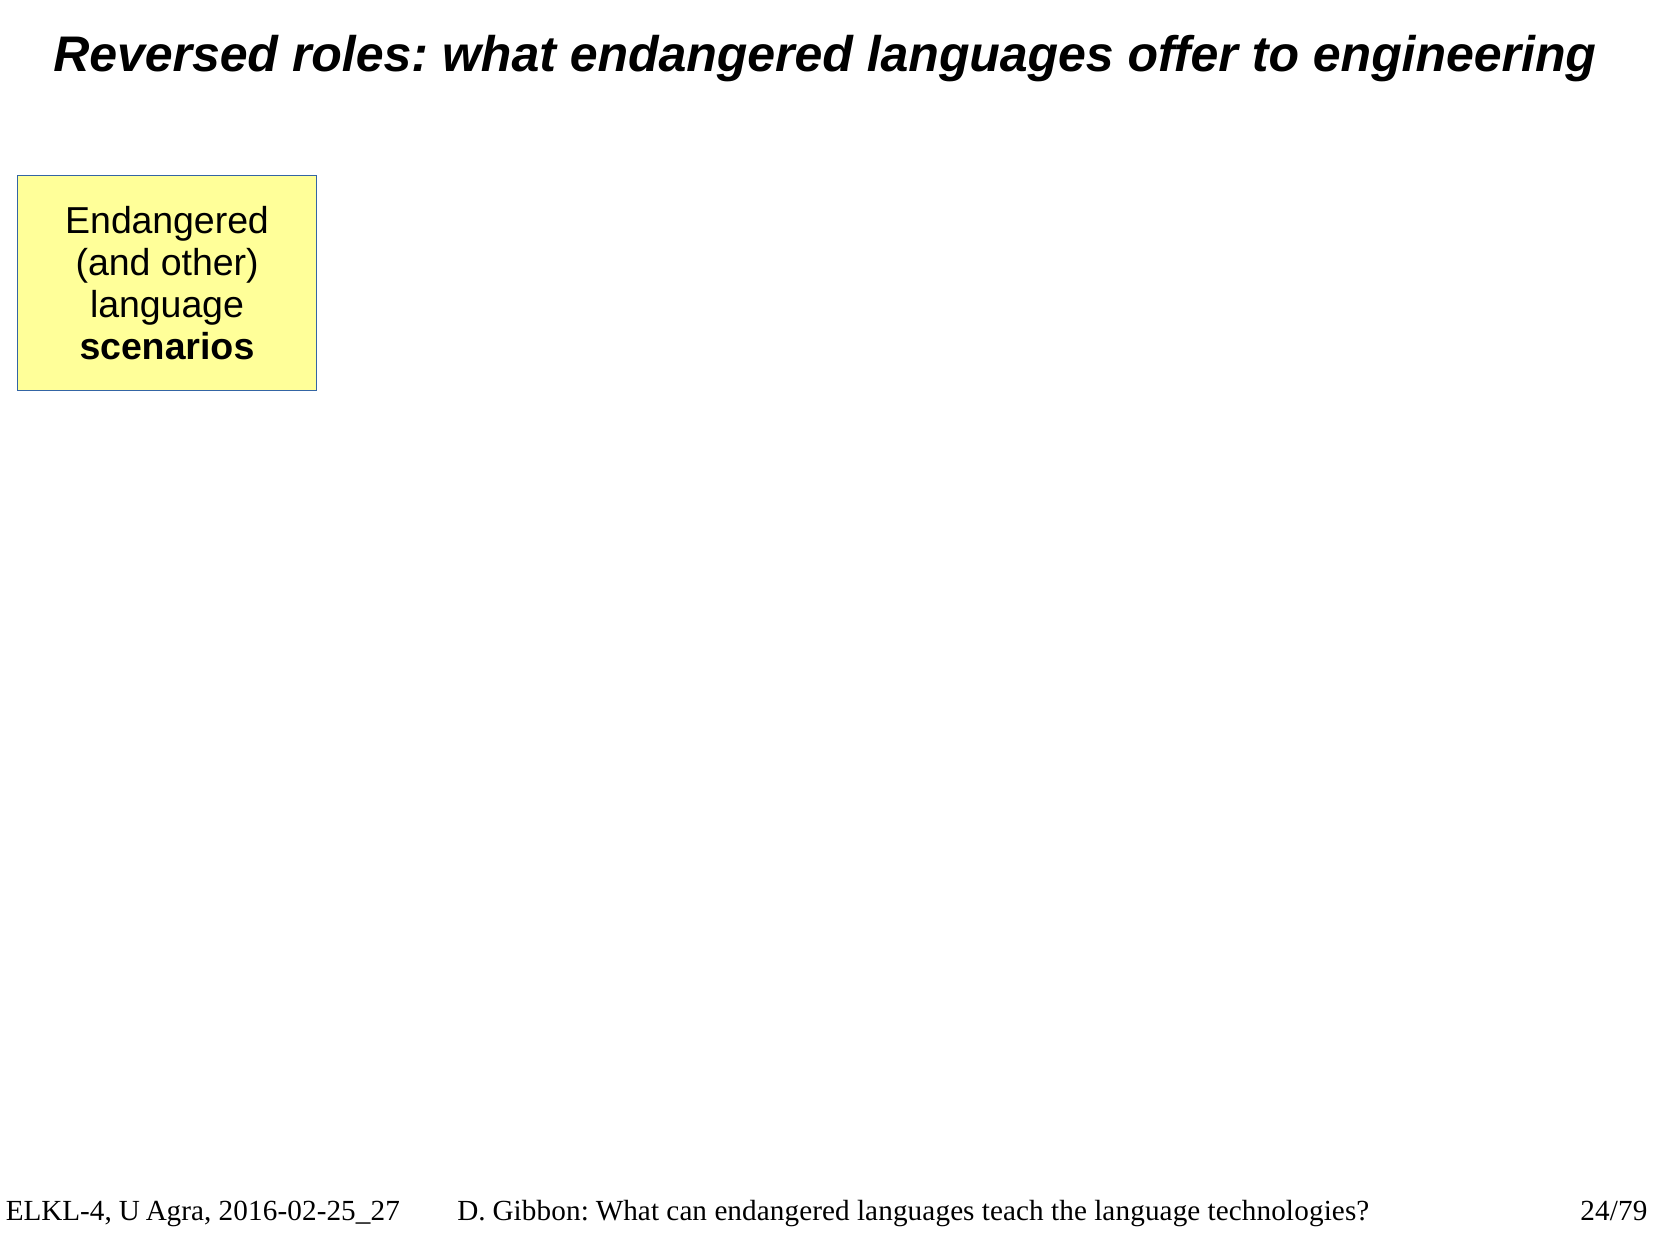

# Reversed roles: what endangered languages offer to engineering
Endangered (and other) language scenarios
ELKL-4, U Agra, 2016-02-25_27
D. Gibbon: What can endangered languages teach the language technologies?
24